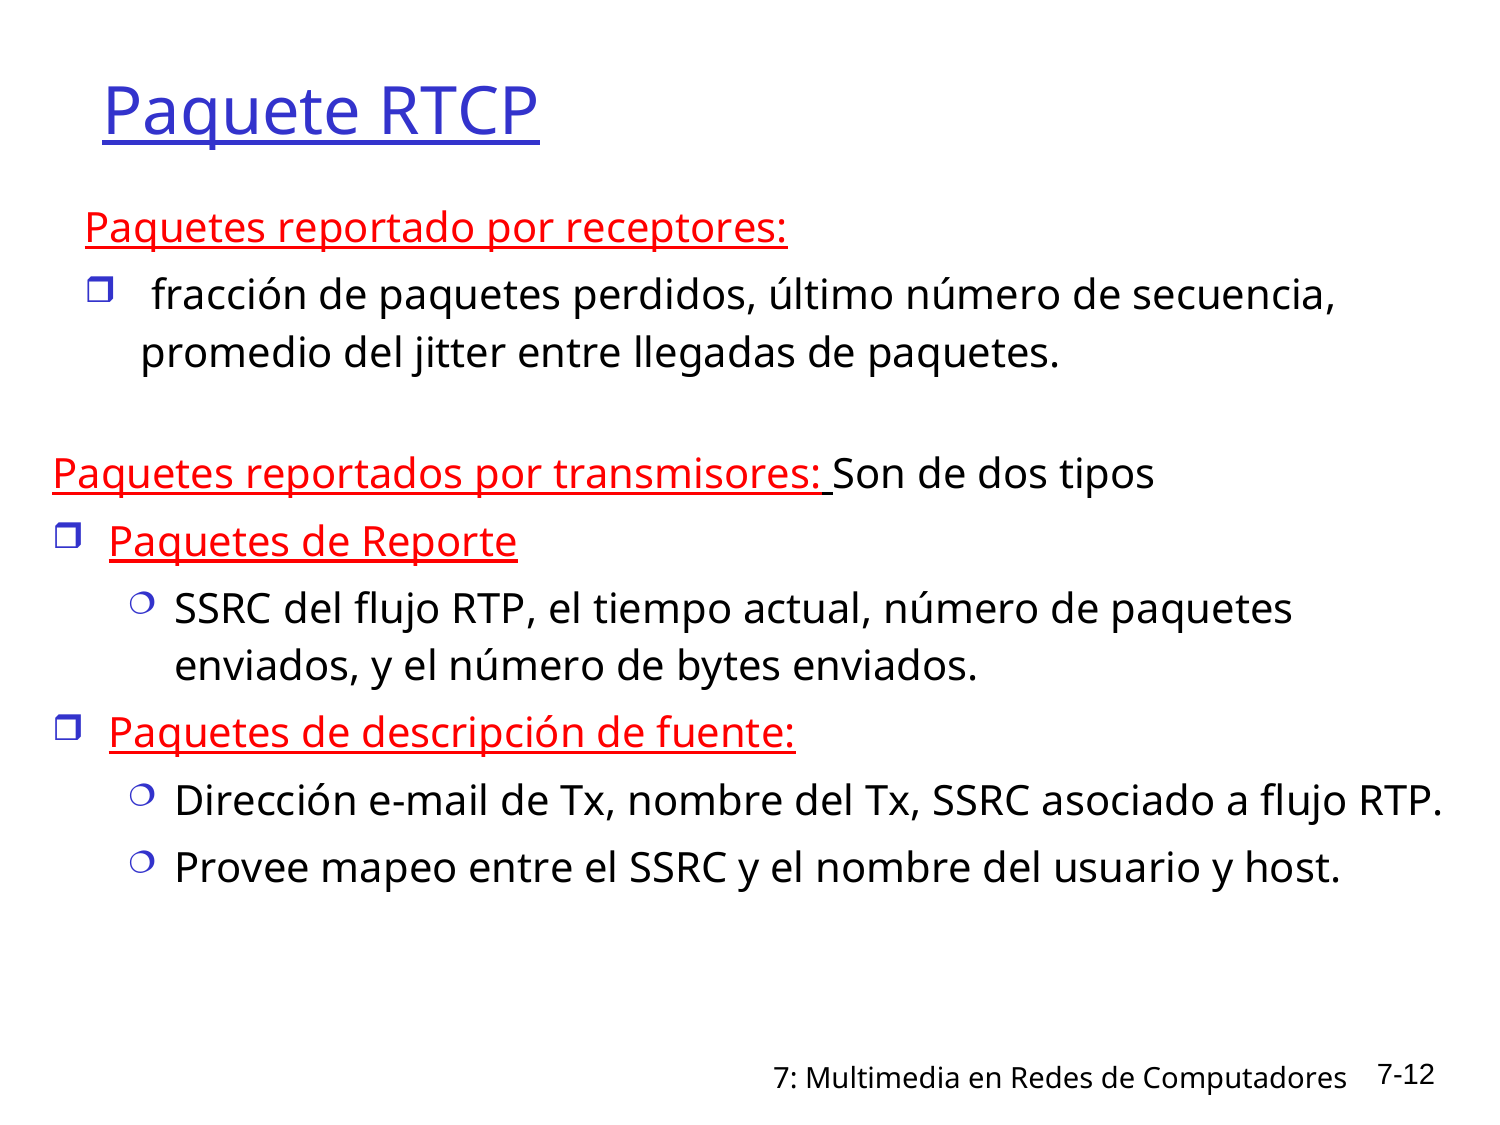

# Paquete RTCP
Paquetes reportado por receptores:
 fracción de paquetes perdidos, último número de secuencia, promedio del jitter entre llegadas de paquetes.
Paquetes reportados por transmisores: Son de dos tipos
Paquetes de Reporte
SSRC del flujo RTP, el tiempo actual, número de paquetes enviados, y el número de bytes enviados.
Paquetes de descripción de fuente:
Dirección e-mail de Tx, nombre del Tx, SSRC asociado a flujo RTP.
Provee mapeo entre el SSRC y el nombre del usuario y host.
12